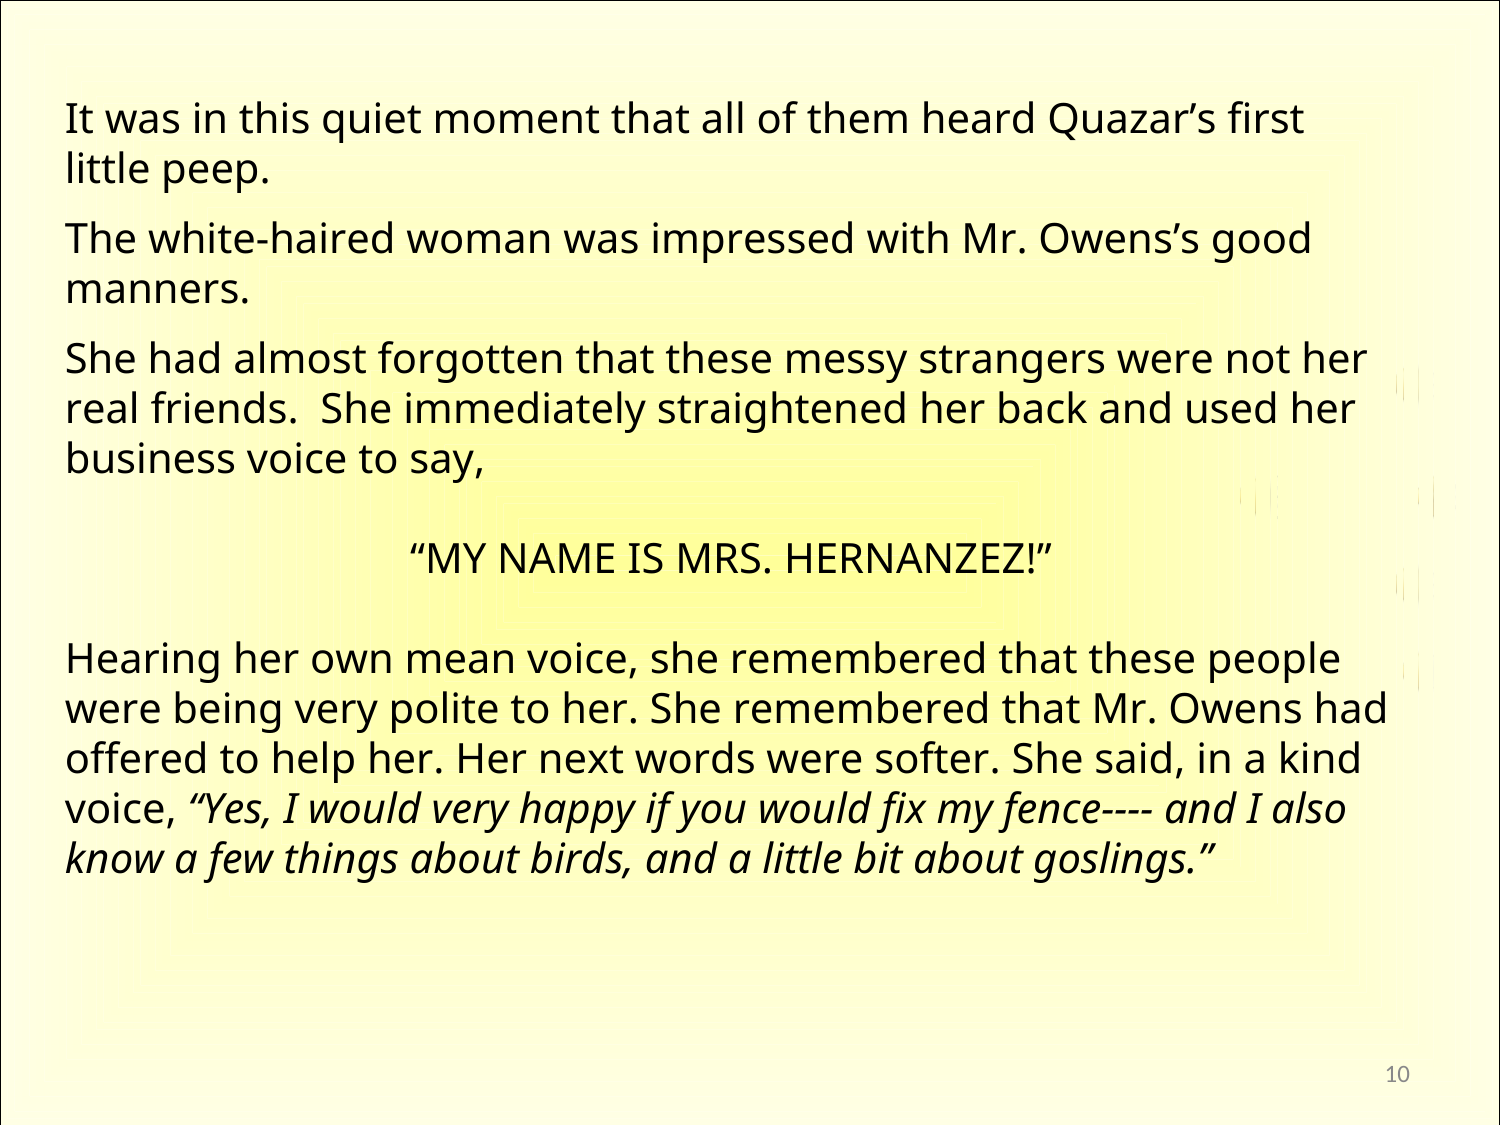

It was in this quiet moment that all of them heard Quazar’s first little peep.
The white-haired woman was impressed with Mr. Owens’s good manners.
She had almost forgotten that these messy strangers were not her real friends. She immediately straightened her back and used her business voice to say,
“MY NAME IS MRS. HERNANZEZ!”
Hearing her own mean voice, she remembered that these people were being very polite to her. She remembered that Mr. Owens had offered to help her. Her next words were softer. She said, in a kind voice, “Yes, I would very happy if you would fix my fence---- and I also know a few things about birds, and a little bit about goslings.”